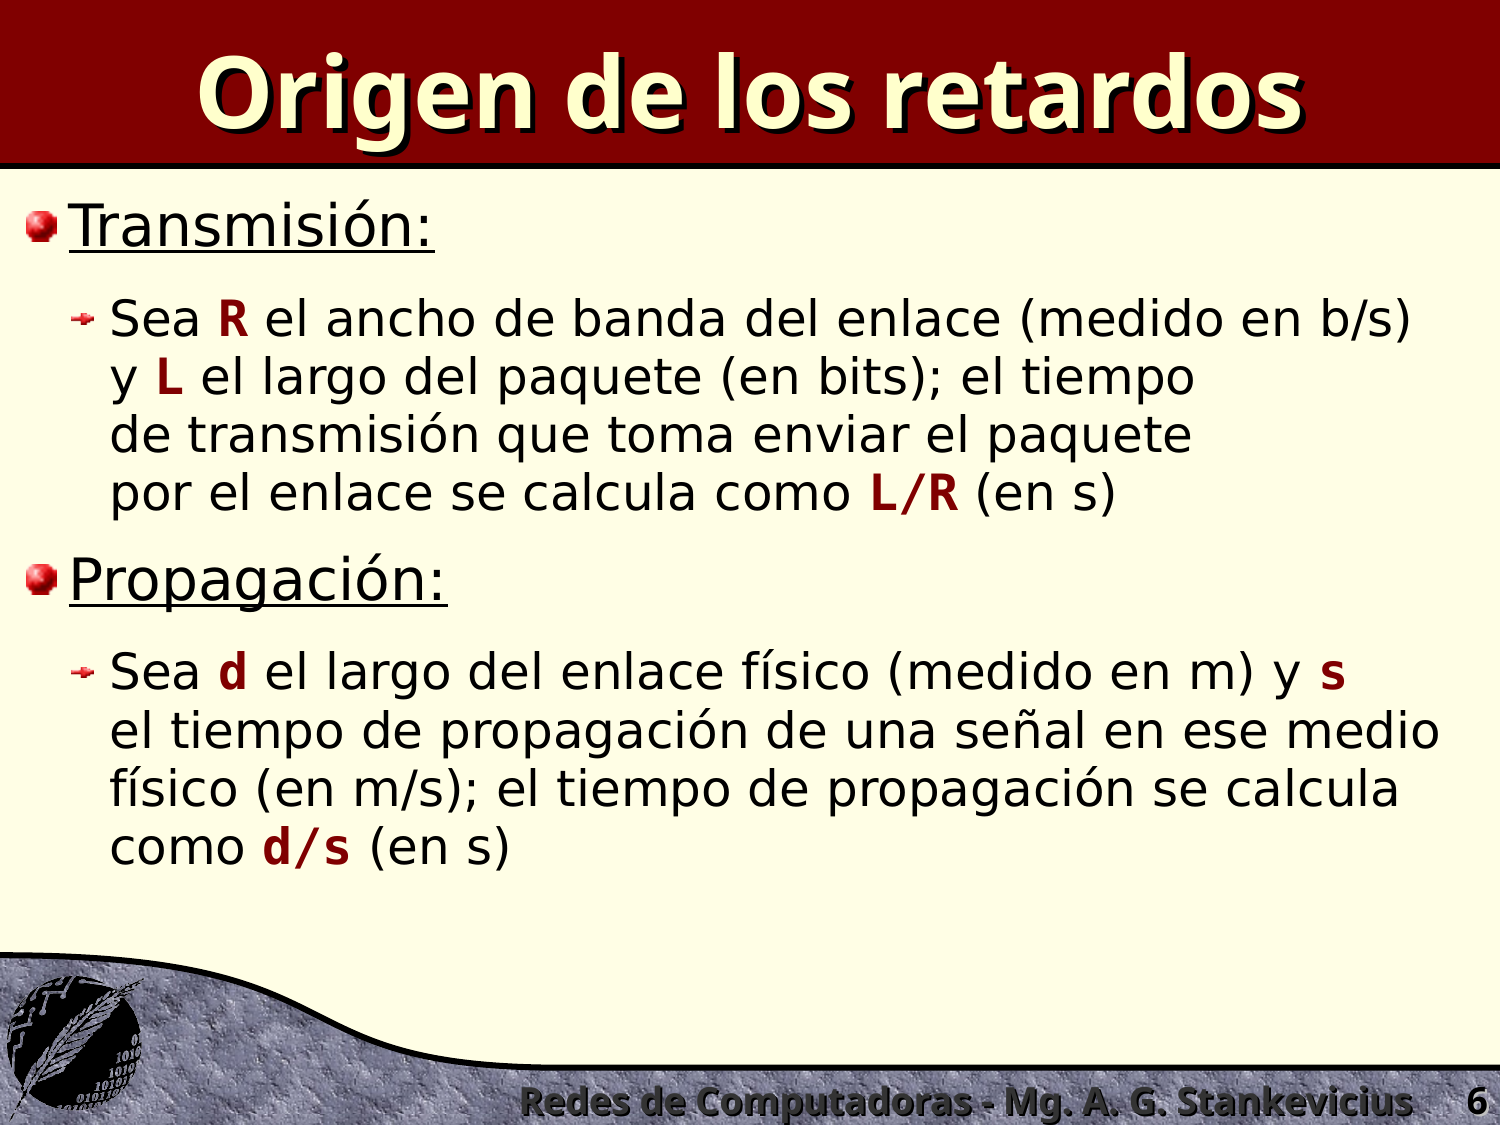

# Origen de los retardos
Transmisión:
Sea R el ancho de banda del enlace (medido en b/s)
y L el largo del paquete (en bits); el tiempo
de transmisión que toma enviar el paquete
por el enlace se calcula como L/R (en s)
Propagación:
Sea d el largo del enlace físico (medido en m) y s
el tiempo de propagación de una señal en ese medio físico (en m/s); el tiempo de propagación se calcula como d/s (en s)
6